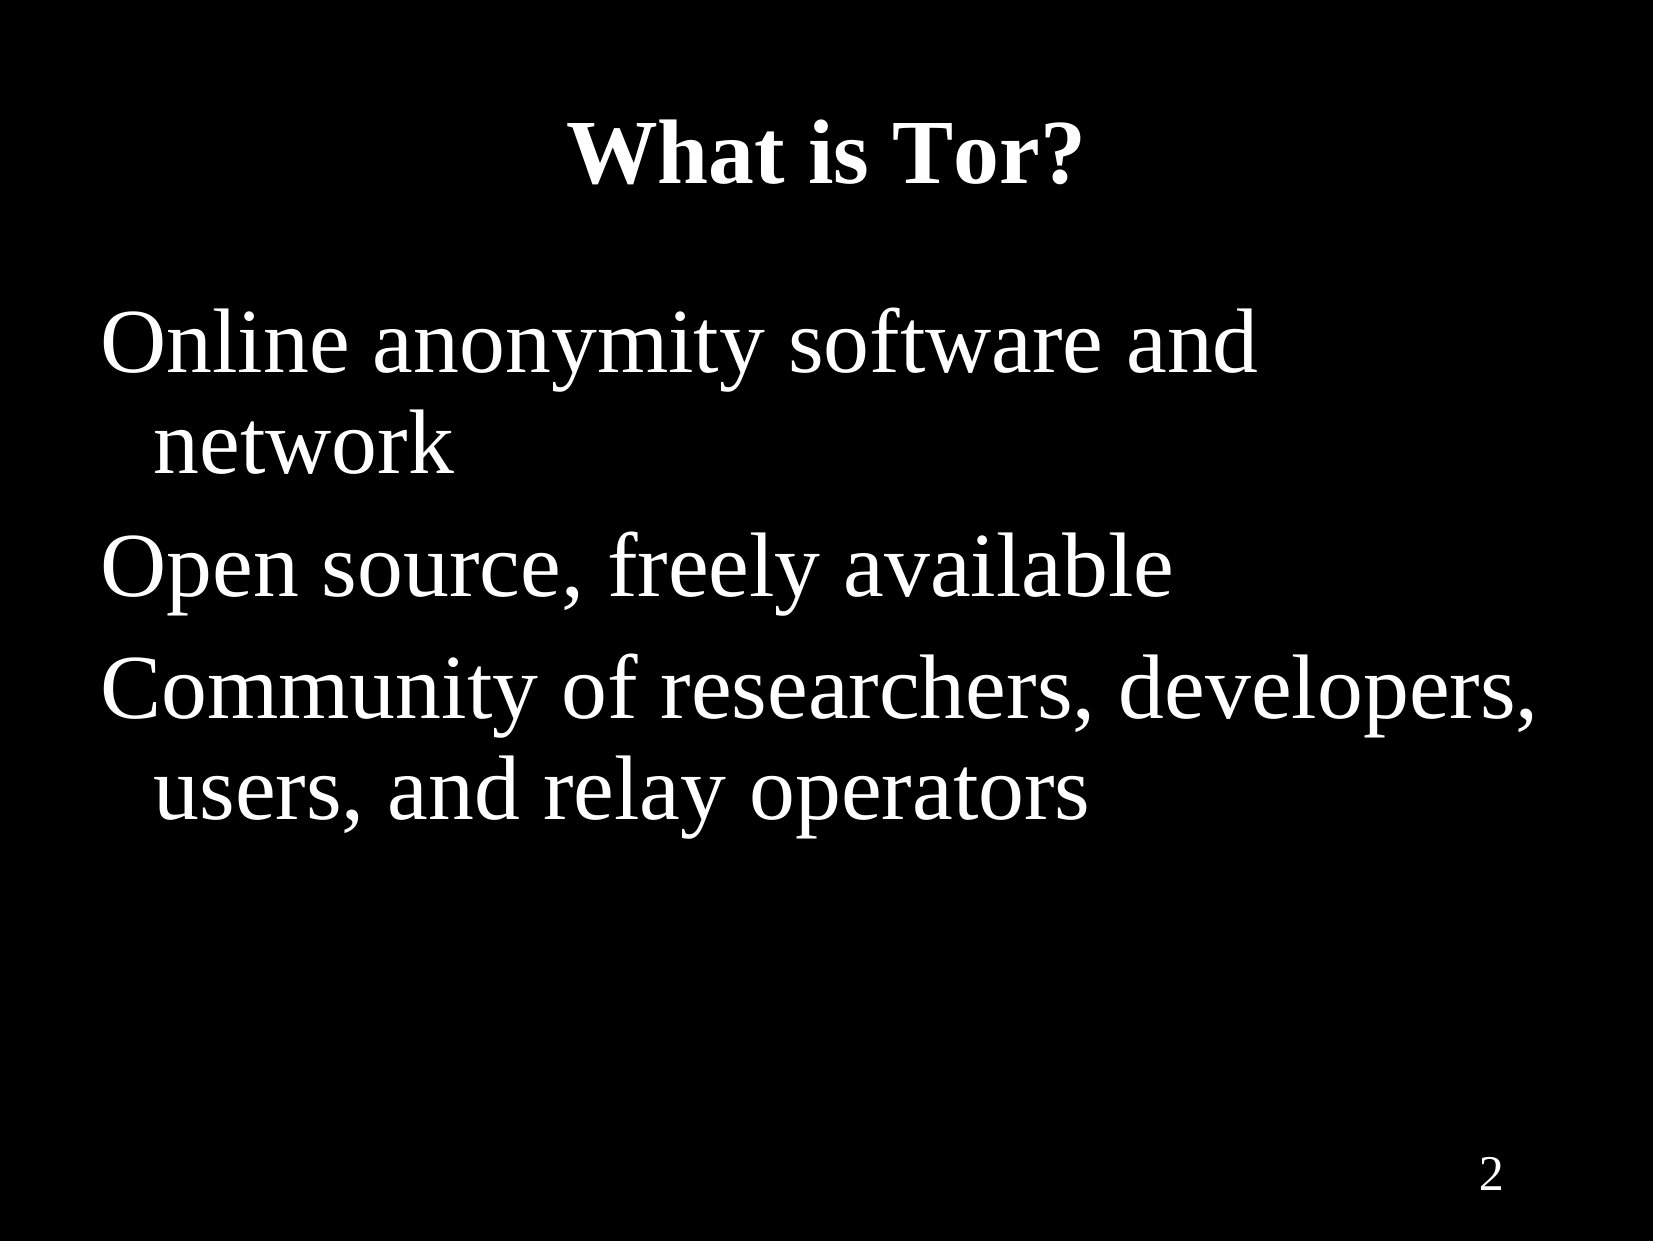

# What is Tor?
Online anonymity software and network
Open source, freely available
Community of researchers, developers, users, and relay operators